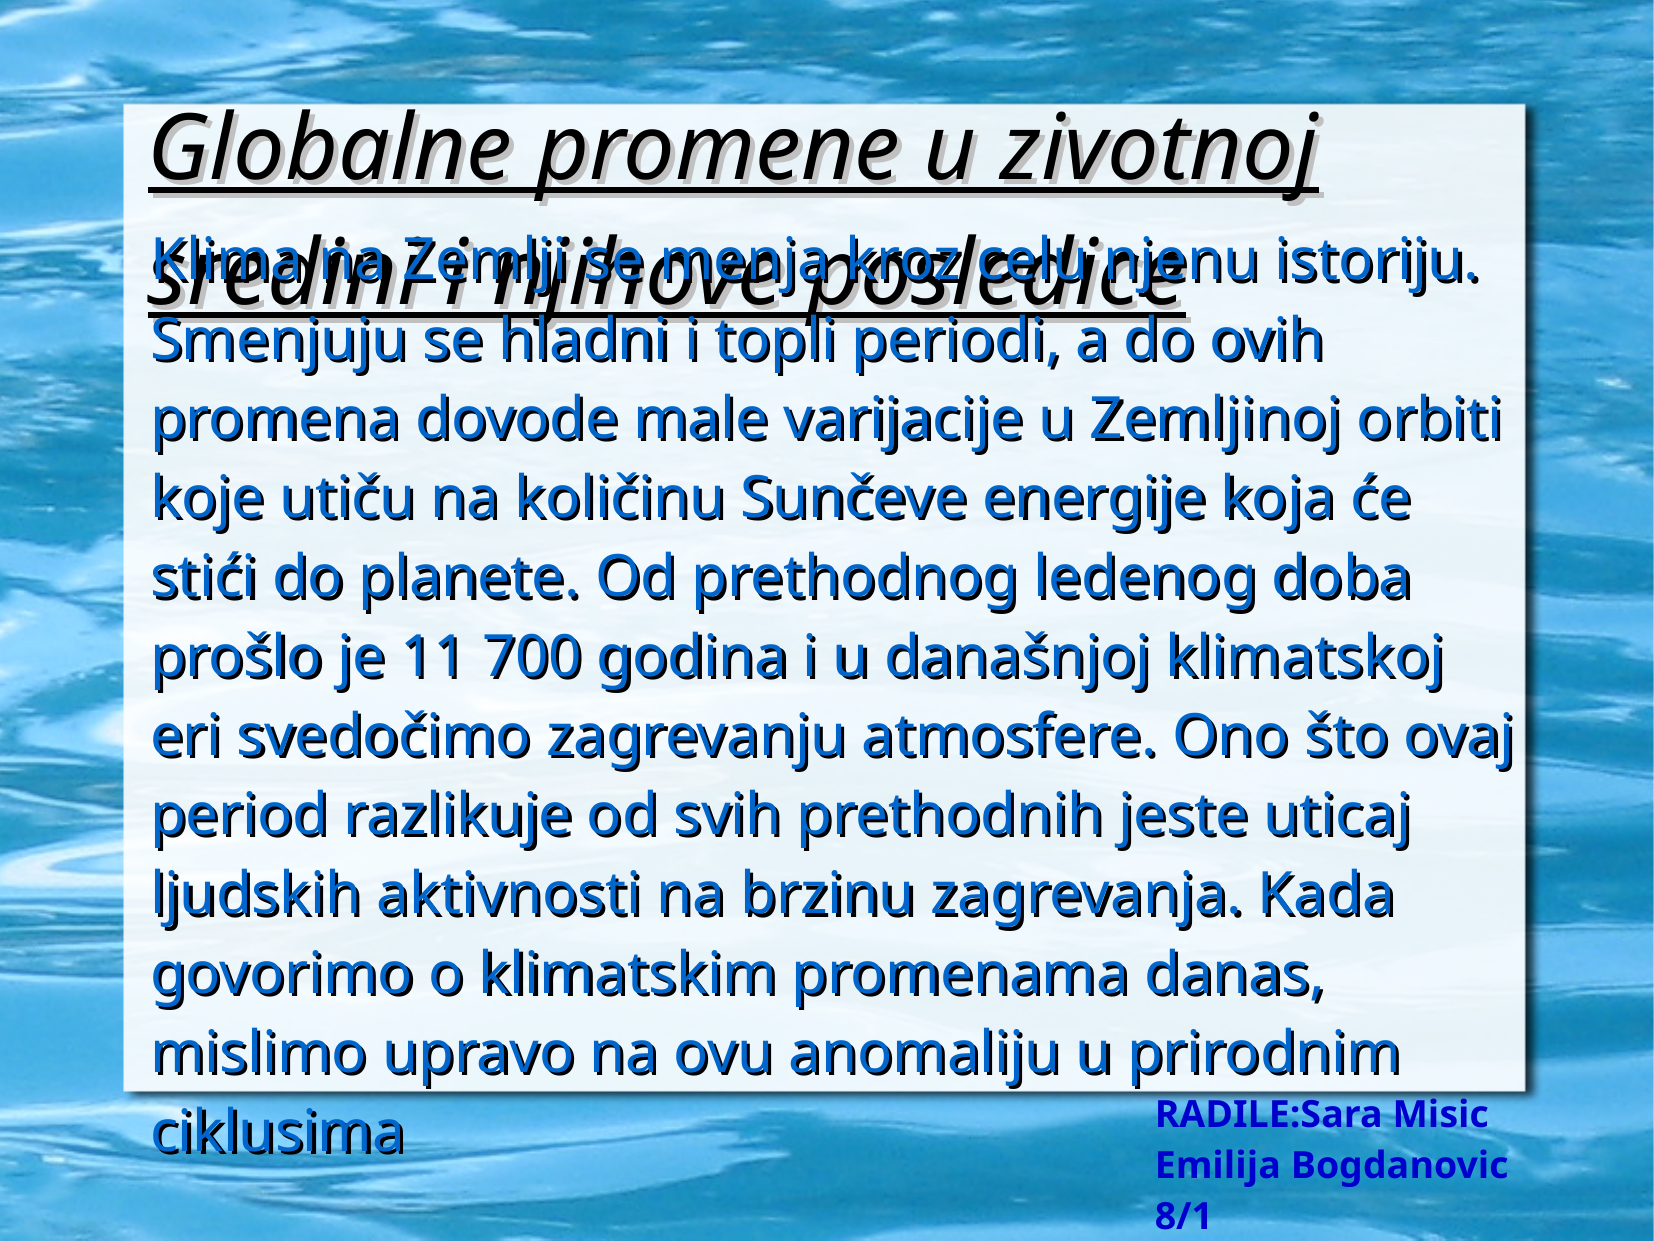

# Globalne promene u zivotnoj sredini i njihove posledice
Klima na Zemlji se menja kroz celu njenu istoriju. Smenjuju se hladni i topli periodi, a do ovih promena dovode male varijacije u Zemljinoj orbiti koje utiču na količinu Sunčeve energije koja će stići do planete. Od prethodnog ledenog doba prošlo je 11 700 godina i u današnjoj klimatskoj eri svedočimo zagrevanju atmosfere. Ono što ovaj period razlikuje od svih prethodnih jeste uticaj ljudskih aktivnosti na brzinu zagrevanja. Kada govorimo o klimatskim promenama danas, mislimo upravo na ovu anomaliju u prirodnim ciklusima
RADILE:Sara Misic
Emilija Bogdanovic 8/1